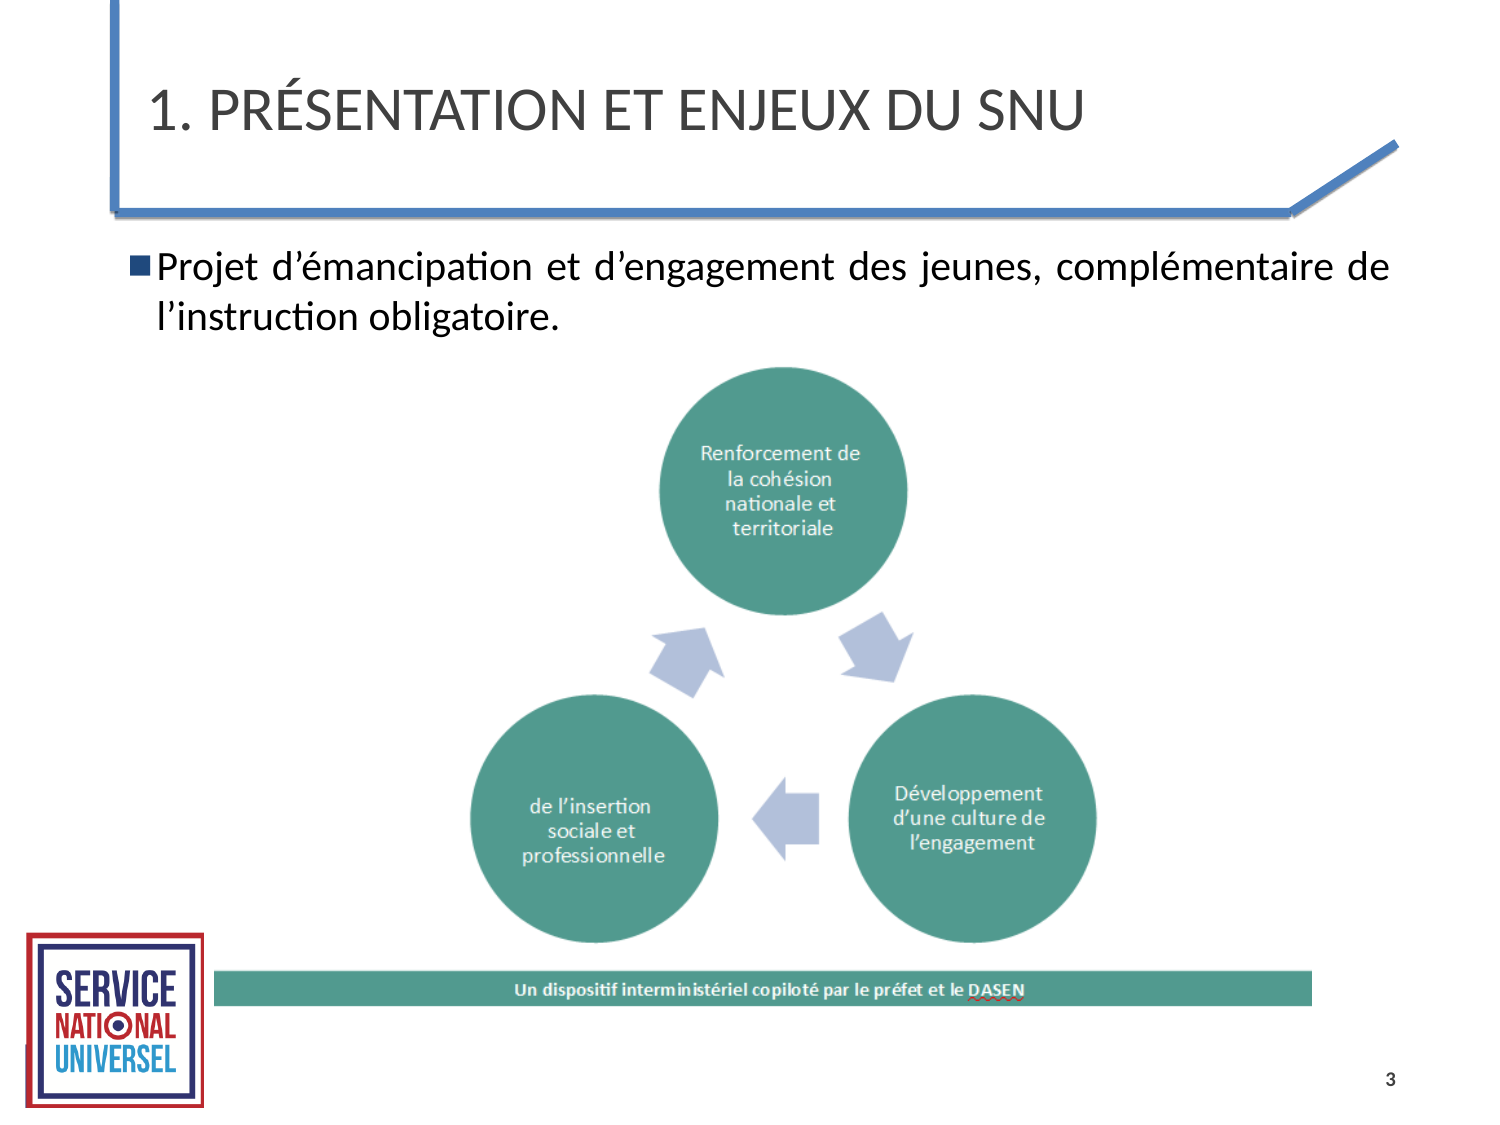

1. Présentation et enjeux du SNU
Projet d’émancipation et d’engagement des jeunes, complémentaire de l’instruction obligatoire.